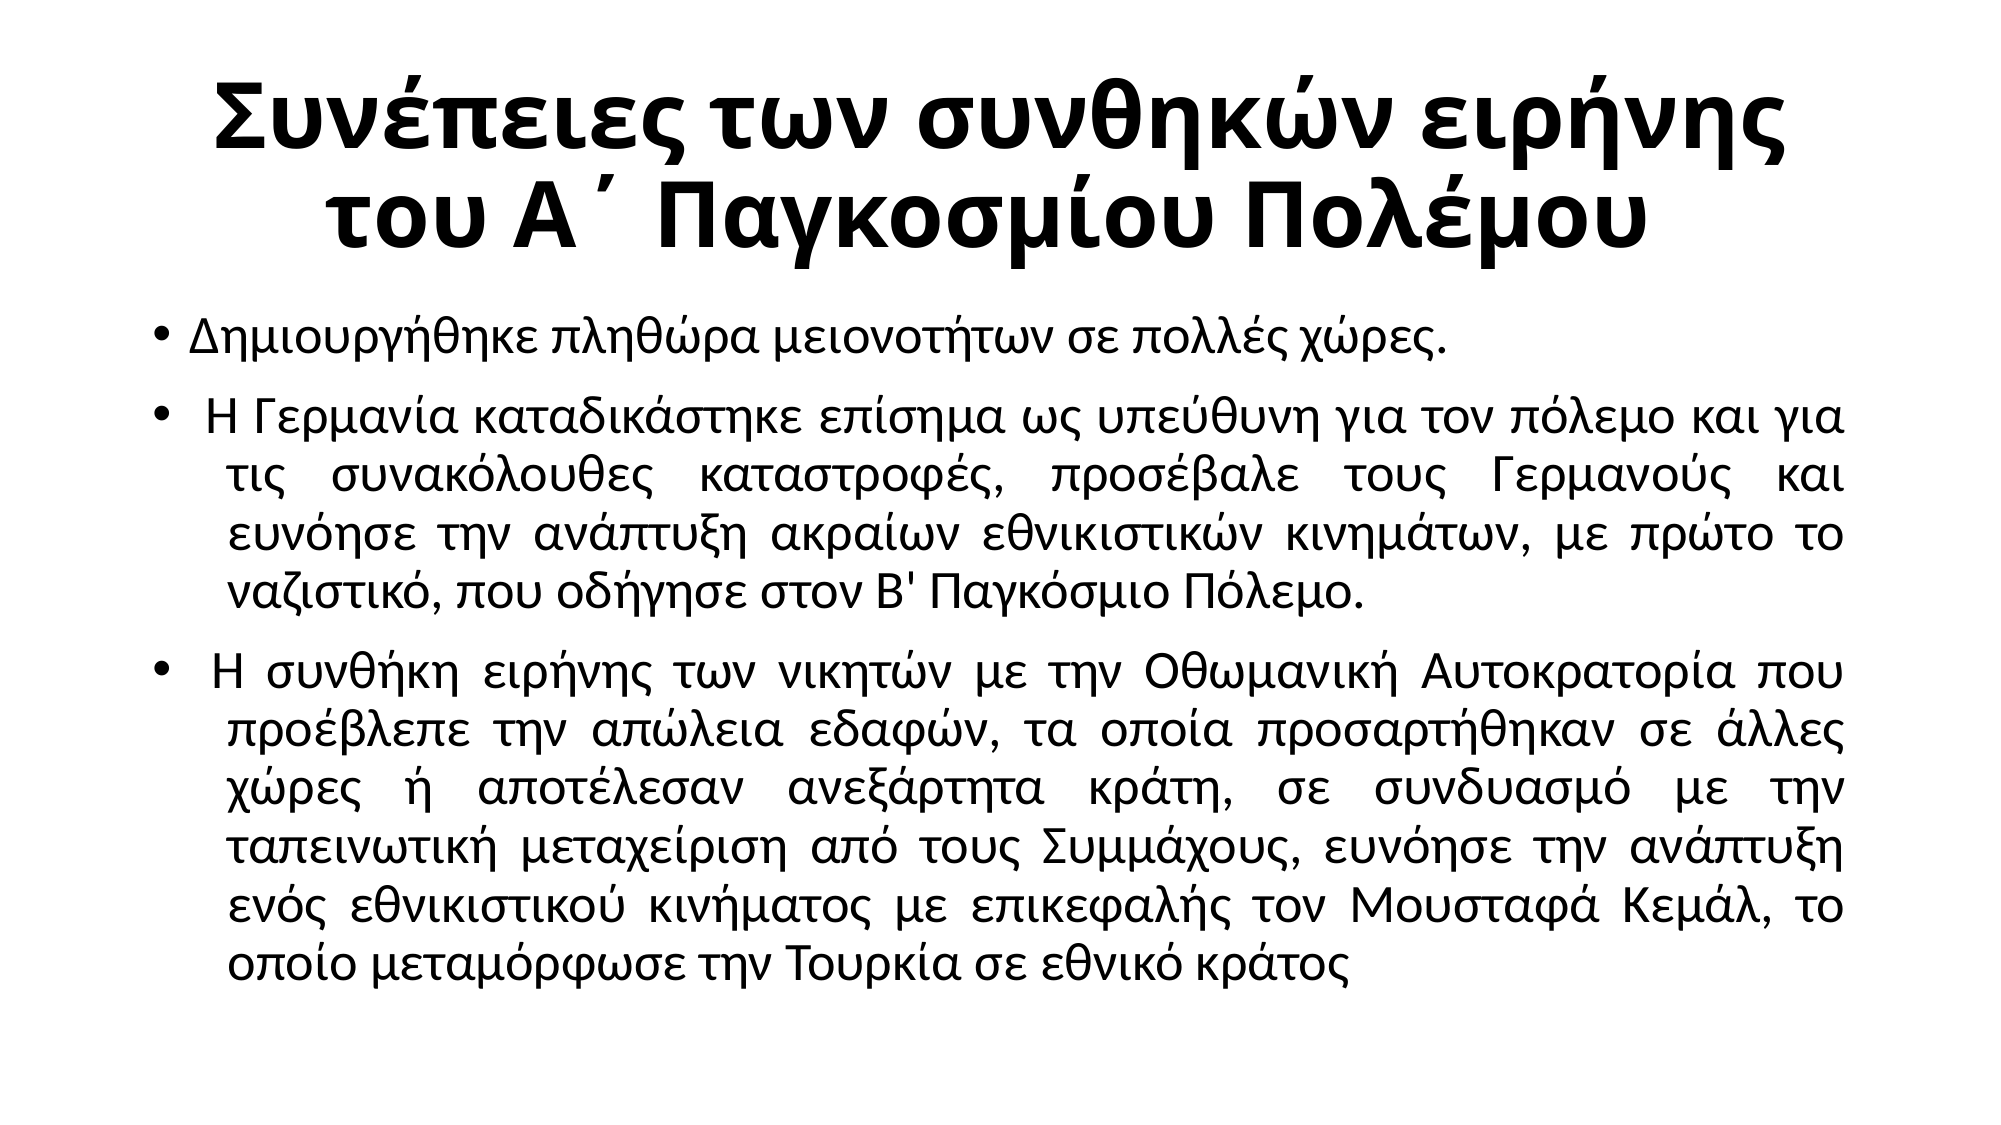

# Συνέπειες των συνθηκών ειρήνης του Α΄ Παγκοσμίου Πολέμου
Δημιουργήθηκε πληθώρα μειονοτήτων σε πολλές χώρες.
 Η Γερμανία καταδικάστηκε επίσημα ως υπεύθυνη για τον πόλεμο και για τις συνακόλουθες καταστροφές, προσέβαλε τους Γερμανούς και ευνόησε την ανάπτυξη ακραίων εθνικιστικών κινημάτων, με πρώτο το ναζιστικό, που οδήγησε στον Β' Παγκόσμιο Πόλεμο.
 Η συνθήκη ειρήνης των νικητών με την Οθωμανική Αυτοκρατορία που προέβλεπε την απώλεια εδαφών, τα οποία προσαρτήθηκαν σε άλλες χώρες ή αποτέλεσαν ανεξάρτητα κράτη, σε συνδυασμό με την ταπεινωτική μεταχείριση από τους Συμμάχους, ευνόησε την ανάπτυξη ενός εθνικιστικού κινήματος με επικεφαλής τον Μουσταφά Κεμάλ, το οποίο μεταμόρφωσε την Τουρκία σε εθνικό κράτος